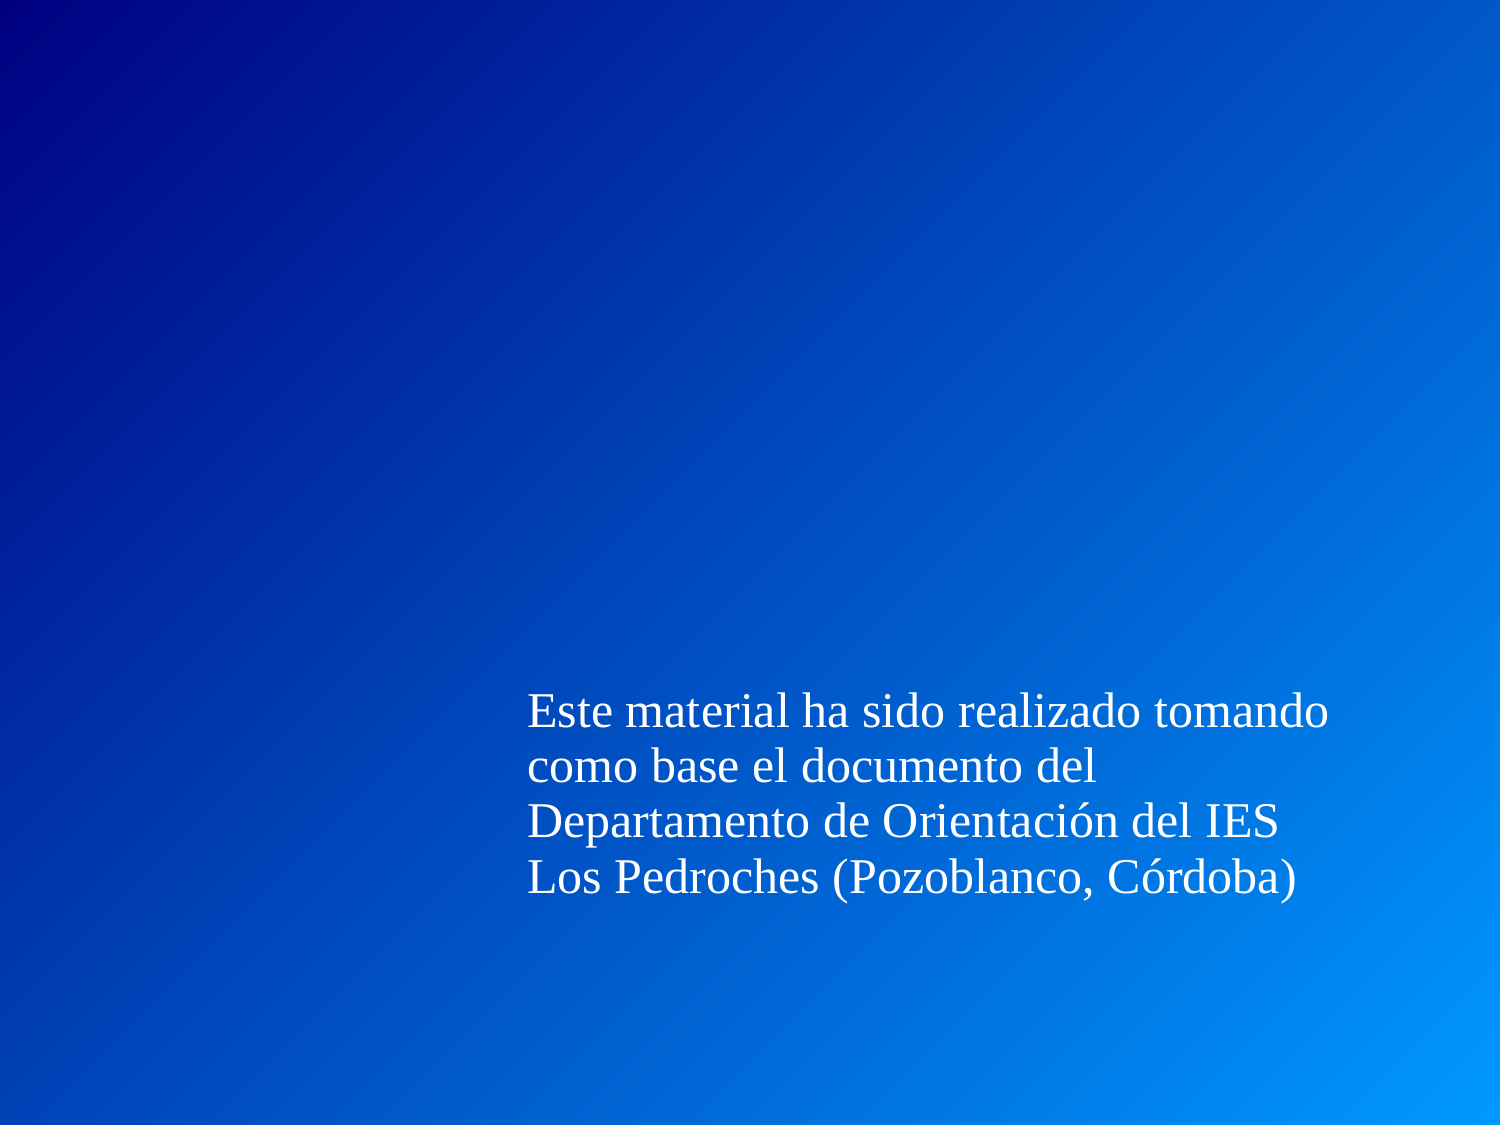

Este material ha sido realizado tomando como base el documento del Departamento de Orientación del IES Los Pedroches (Pozoblanco, Córdoba)